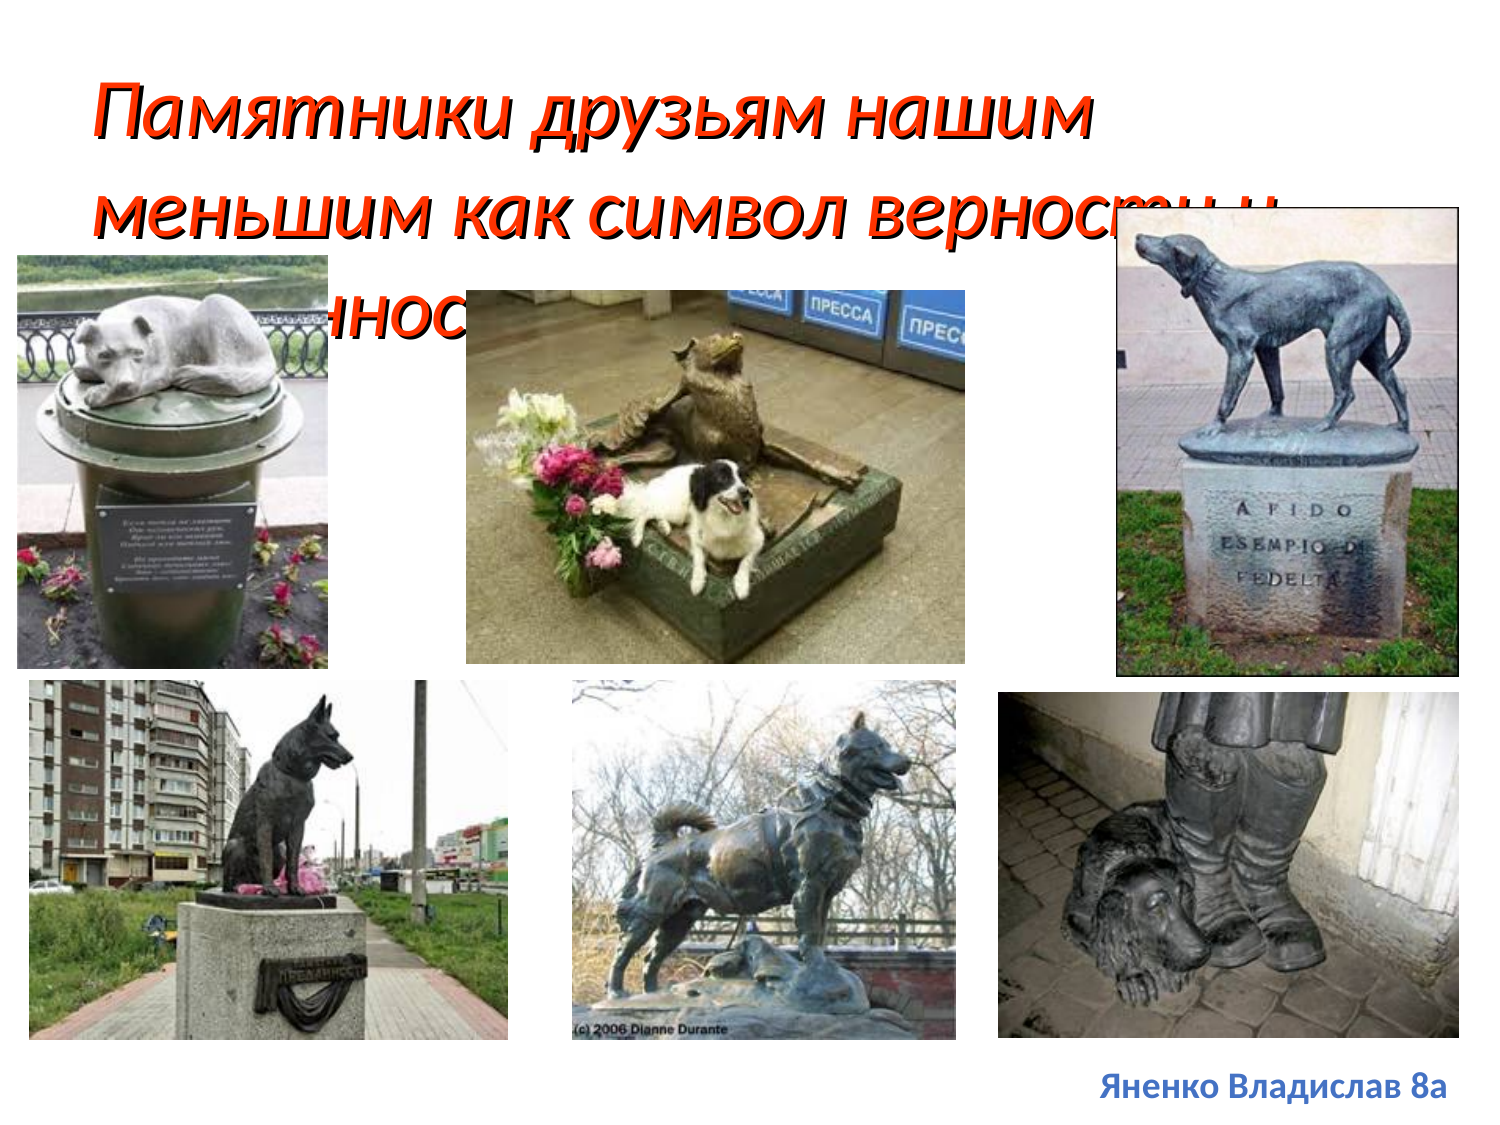

# Памятники друзьям нашим меньшим как символ верности и преданности.
Яненко Владислав 8а